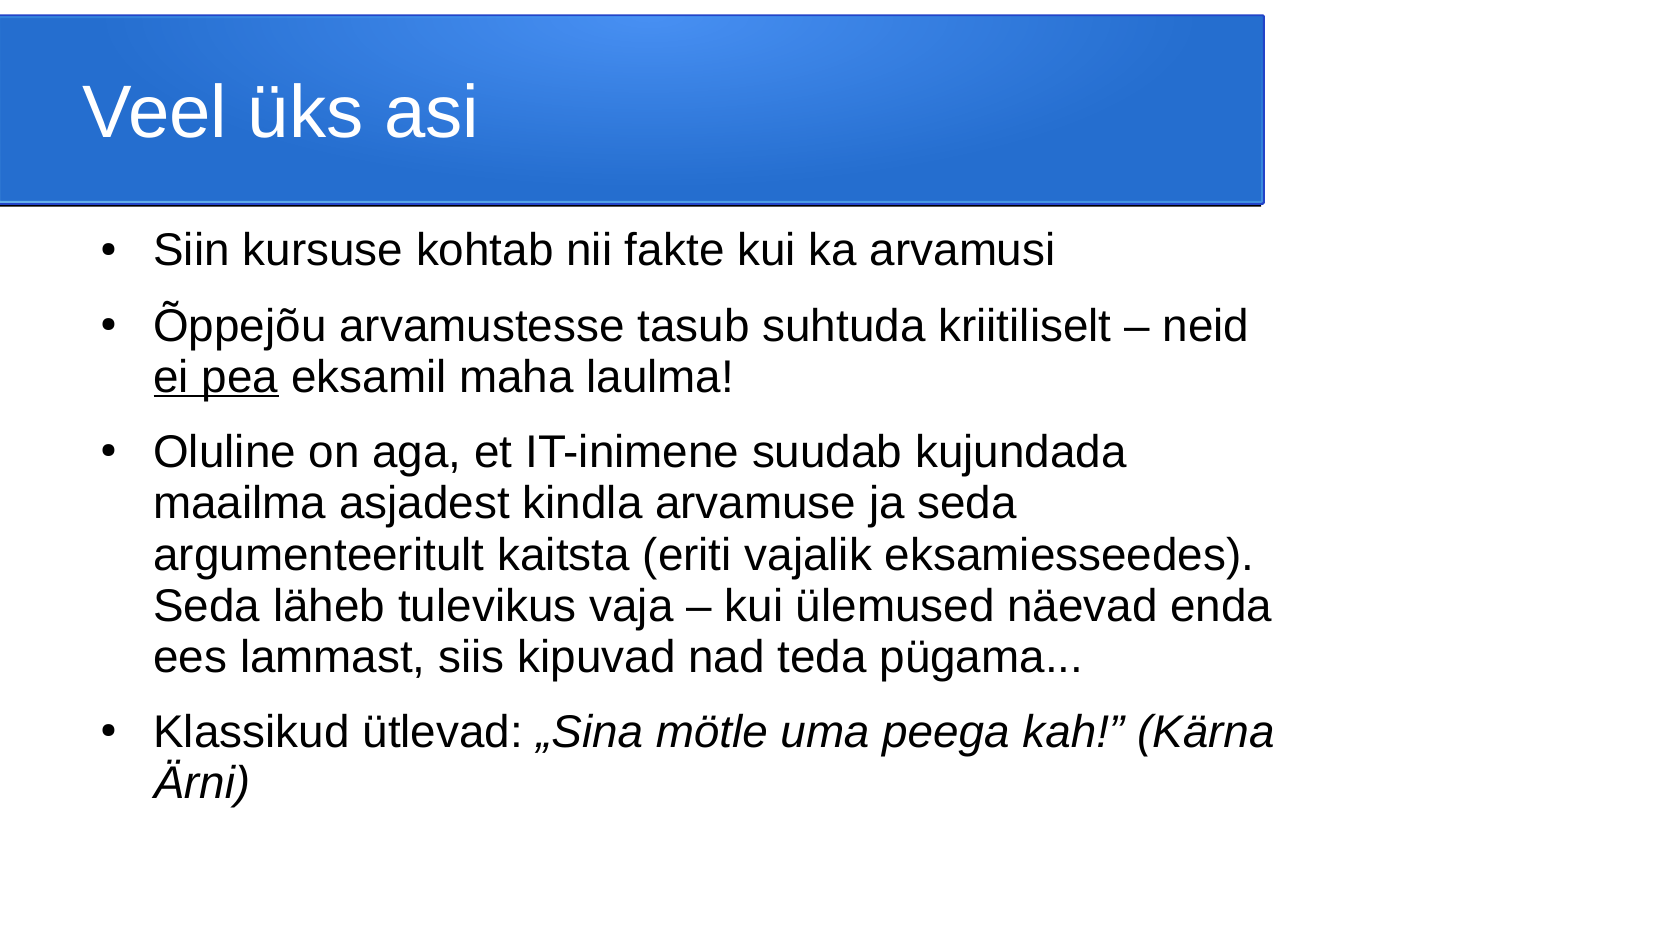

# Veel üks asi
Siin kursuse kohtab nii fakte kui ka arvamusi
Õppejõu arvamustesse tasub suhtuda kriitiliselt – neid ei pea eksamil maha laulma!
Oluline on aga, et IT-inimene suudab kujundada maailma asjadest kindla arvamuse ja seda argumenteeritult kaitsta (eriti vajalik eksamiesseedes). Seda läheb tulevikus vaja – kui ülemused näevad enda ees lammast, siis kipuvad nad teda pügama...
Klassikud ütlevad: „Sina mötle uma peega kah!” (Kärna Ärni)